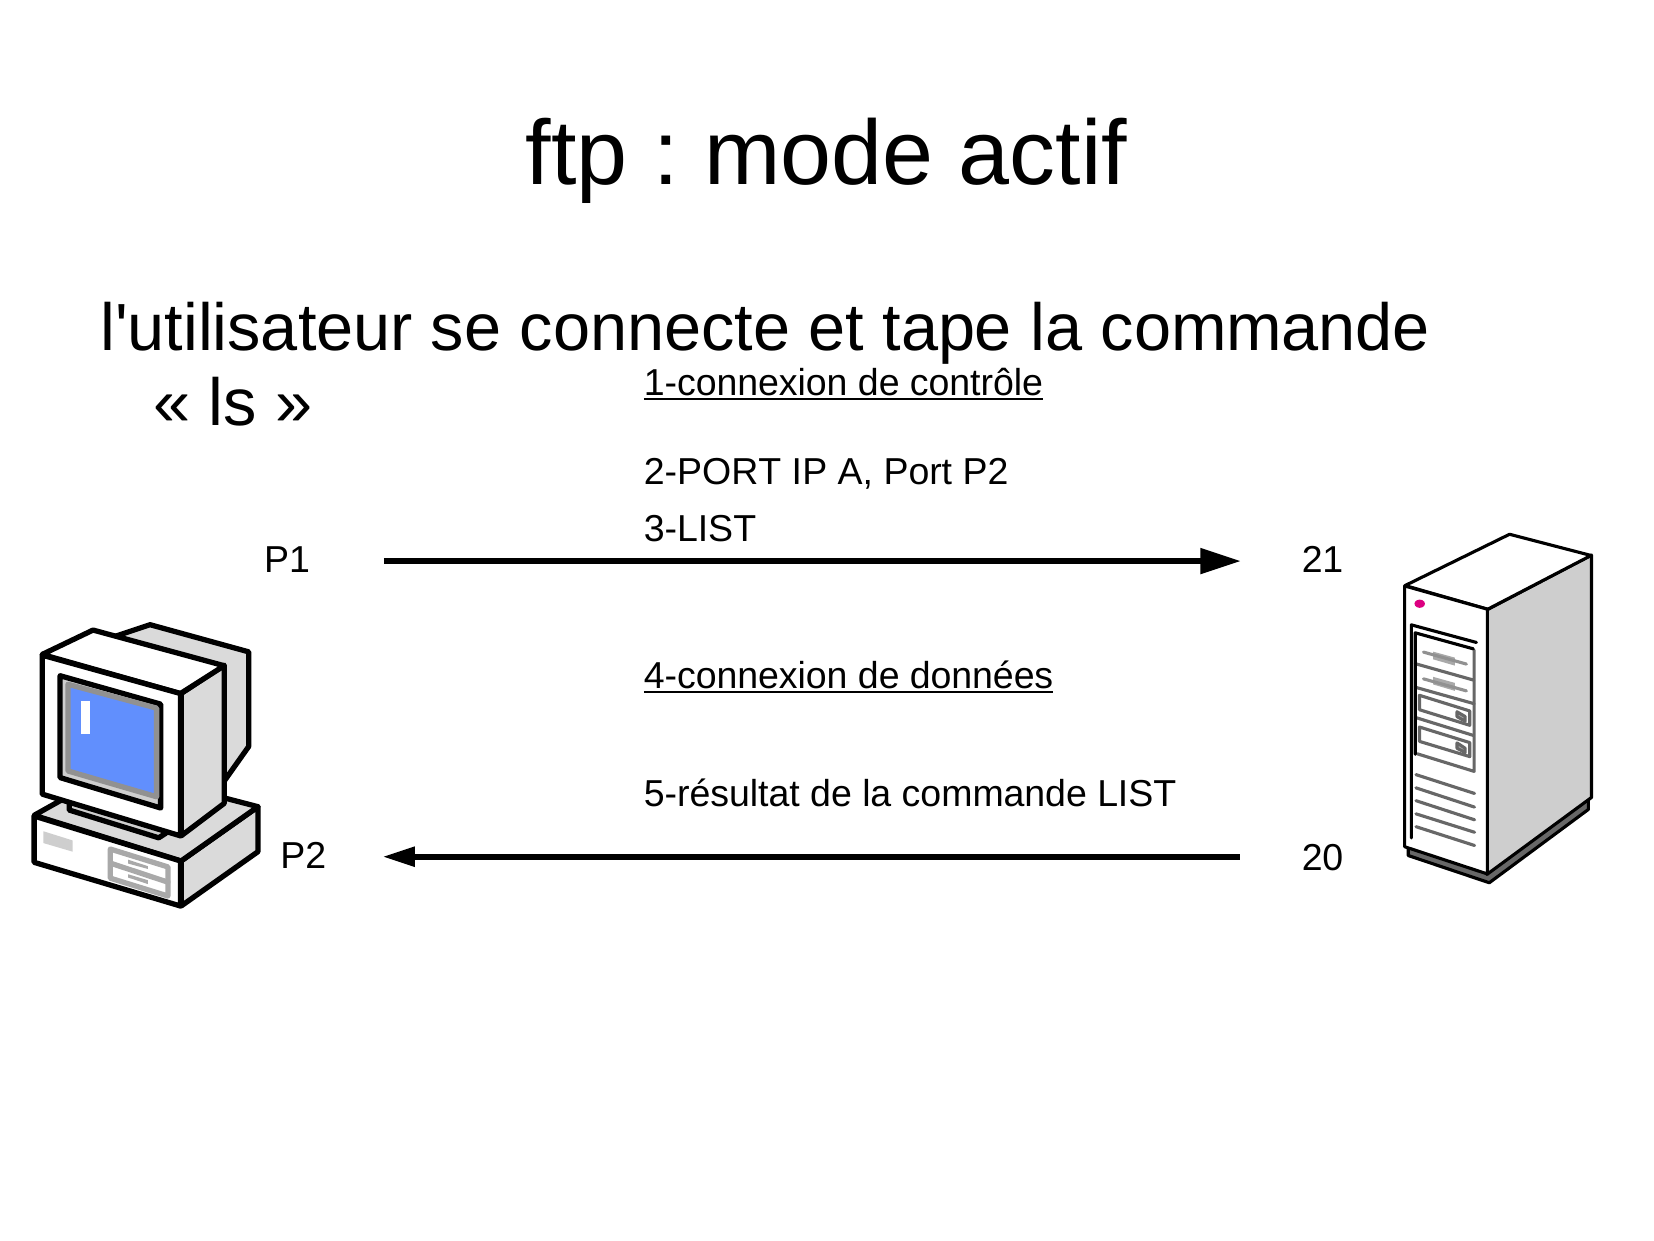

# ftp : mode actif
l'utilisateur se connecte et tape la commande « ls »
1-connexion de contrôle
2-PORT IP A, Port P2
3-LIST
P1
21
4-connexion de données
5-résultat de la commande LIST
P2
20